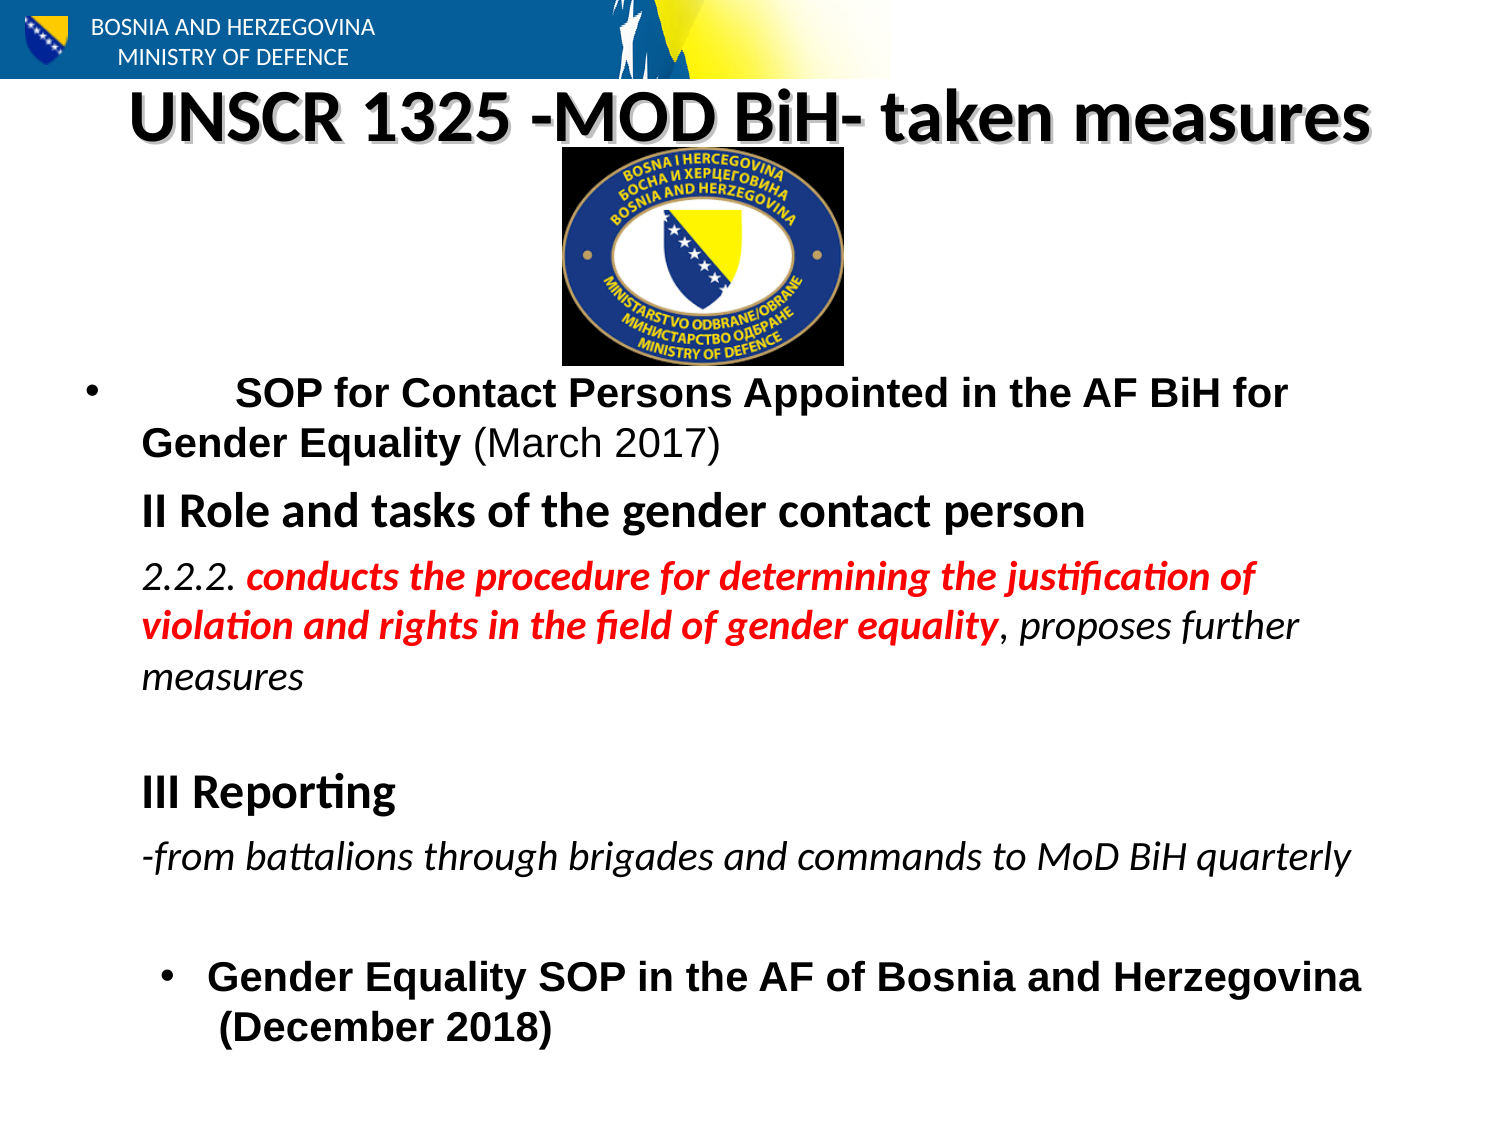

UNSCR 1325 -MOD BiH- taken measures
# SOP for Contact Persons Appointed in the AF BiH for Gender Equality (March 2017)
	II Role and tasks of the gender contact person
	2.2.2. conducts the procedure for determining the justification of violation and rights in the field of gender equality, proposes further measures
III Reporting
	-from battalions through brigades and commands to MoD BiH quarterly
Gender Equality SOP in the AF of Bosnia and Herzegovina  (December 2018)